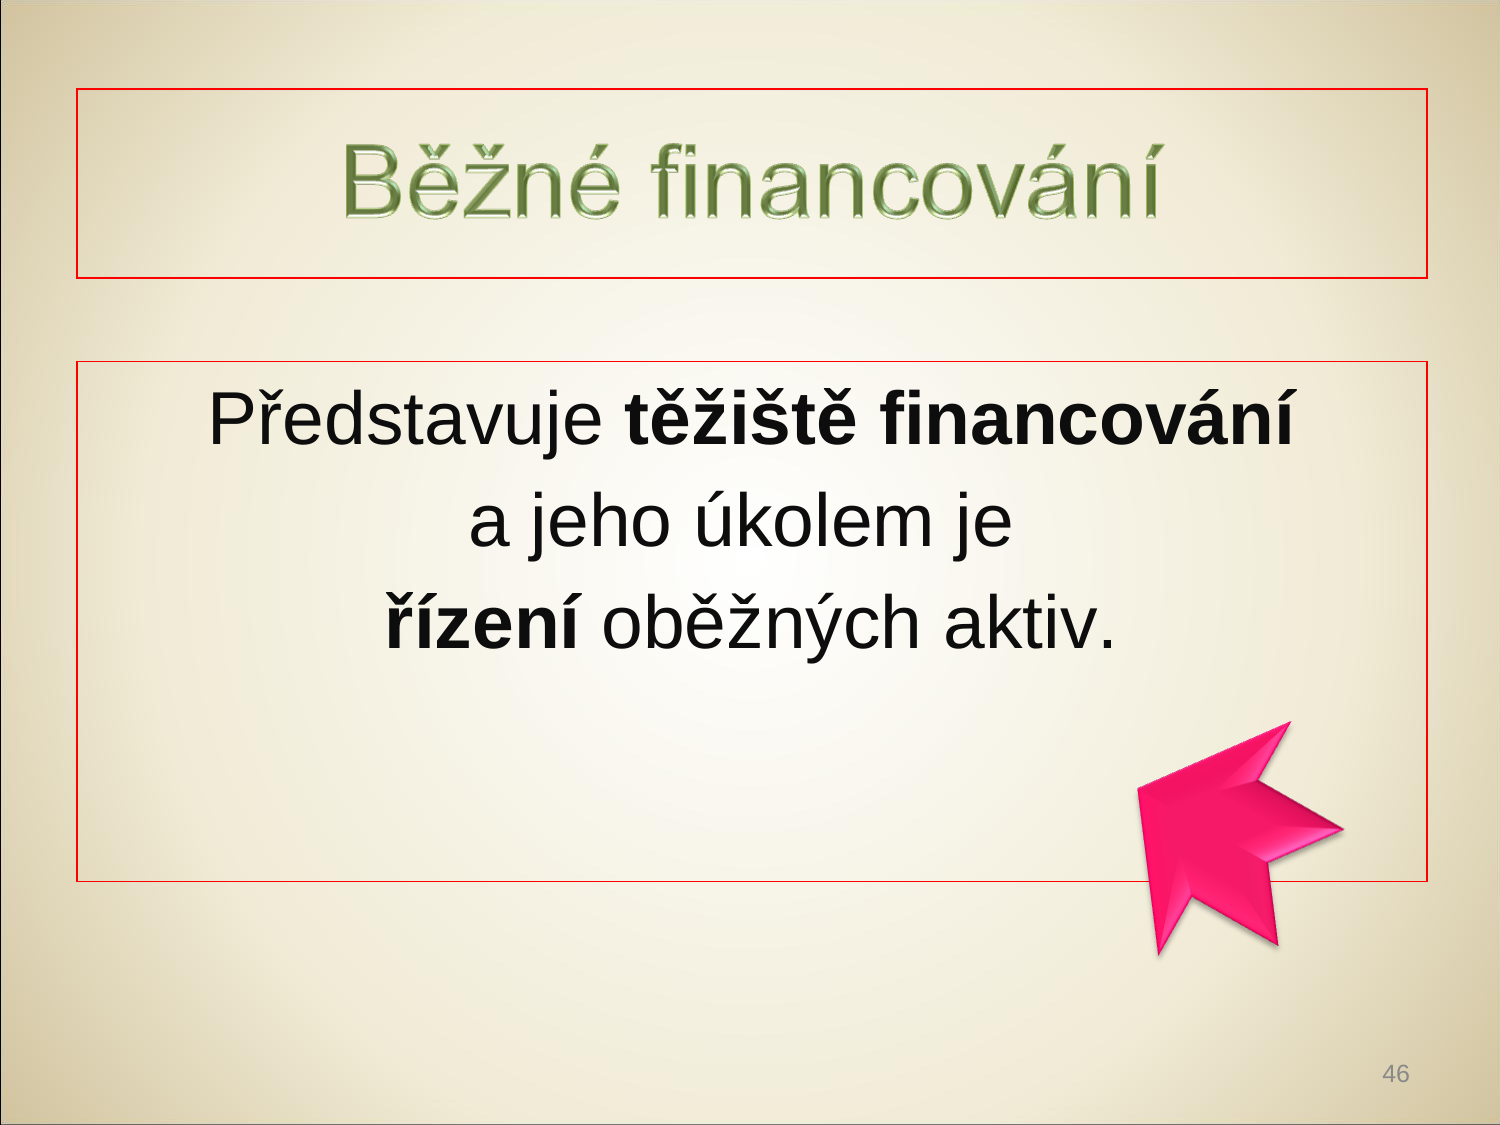

# Představuje těžiště financování
a jeho úkolem je
řízení oběžných aktiv.